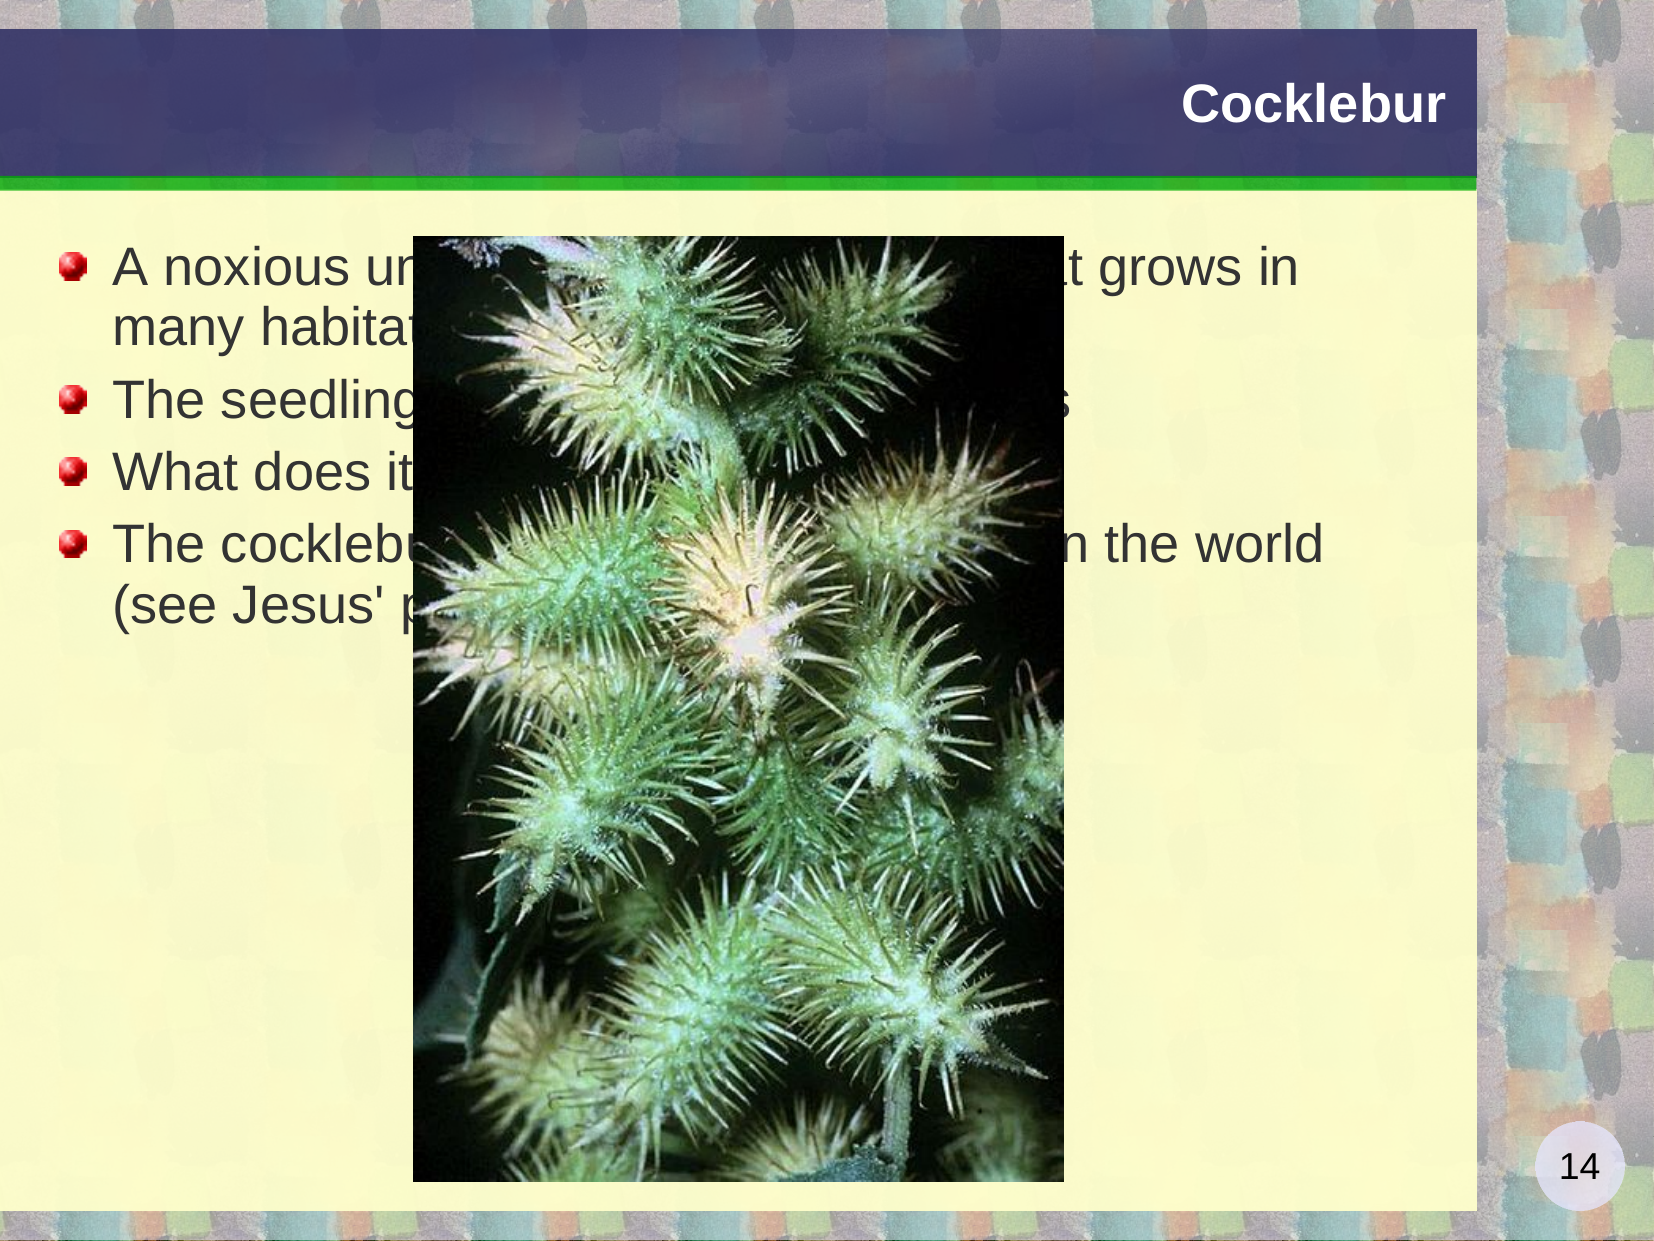

# Cocklebur
A noxious unwanted flowering weed that grows in many habitats
The seedlings and seeds are poisonous
What does it represent?
The cocklebur symbolizes wickedness in the world (see Jesus' parable in Mt 13:24-26)